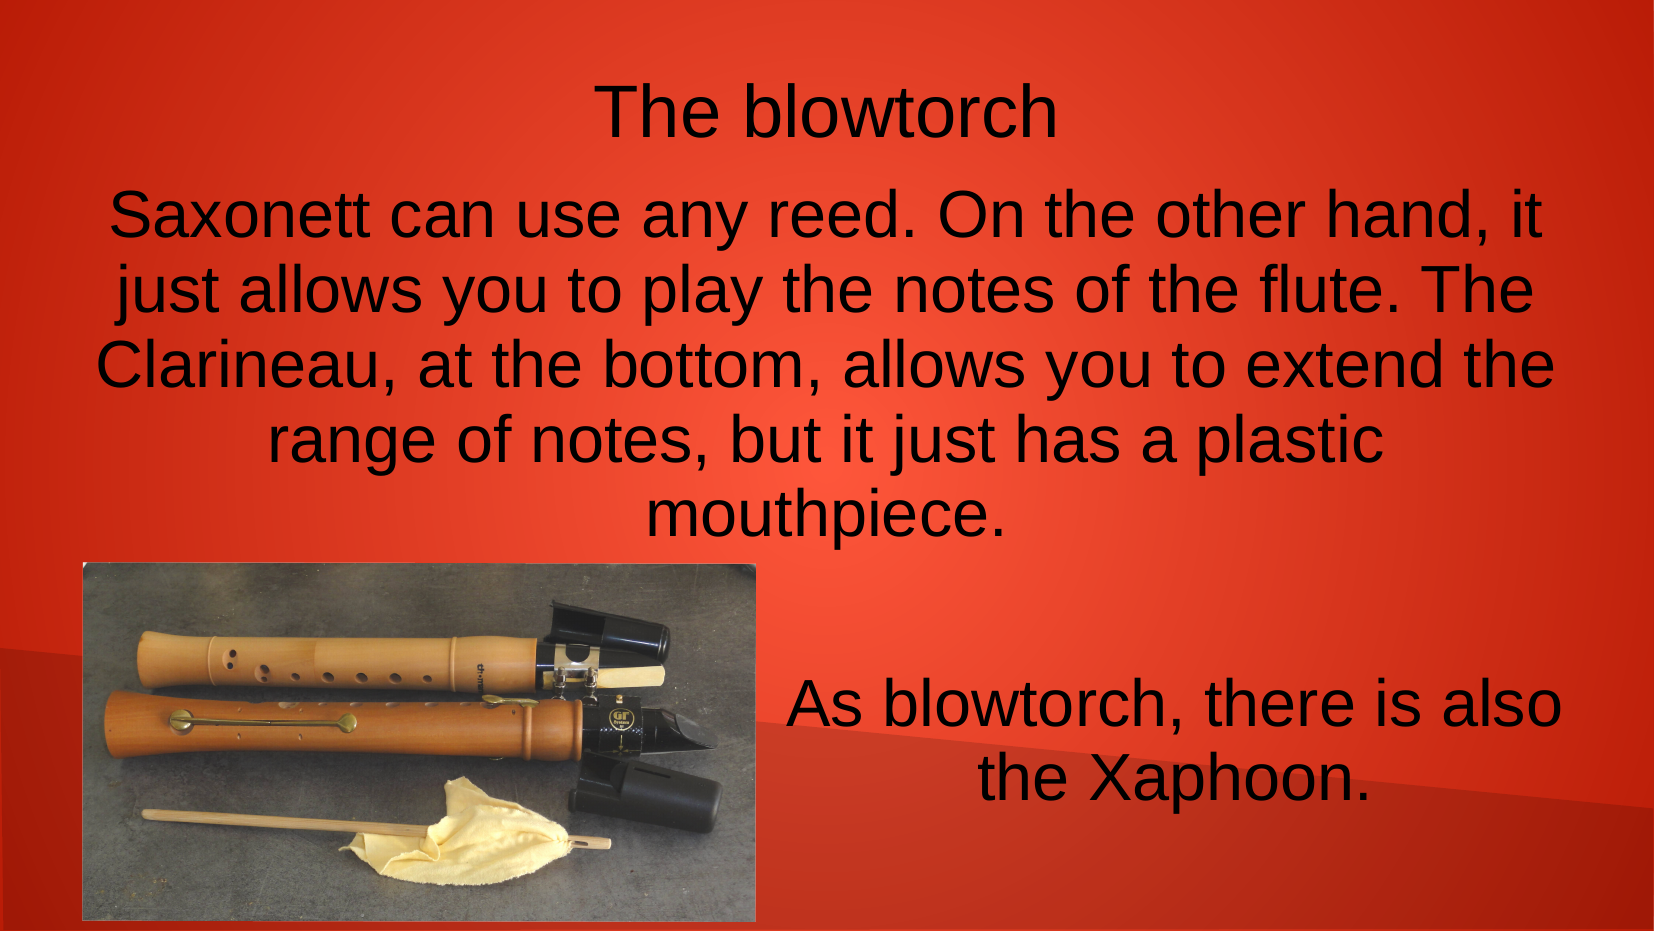

# The blowtorch
Saxonett can use any reed. On the other hand, it just allows you to play the notes of the flute. The Clarineau, at the bottom, allows you to extend the range of notes, but it just has a plastic mouthpiece.
As blowtorch, there is also the Xaphoon.